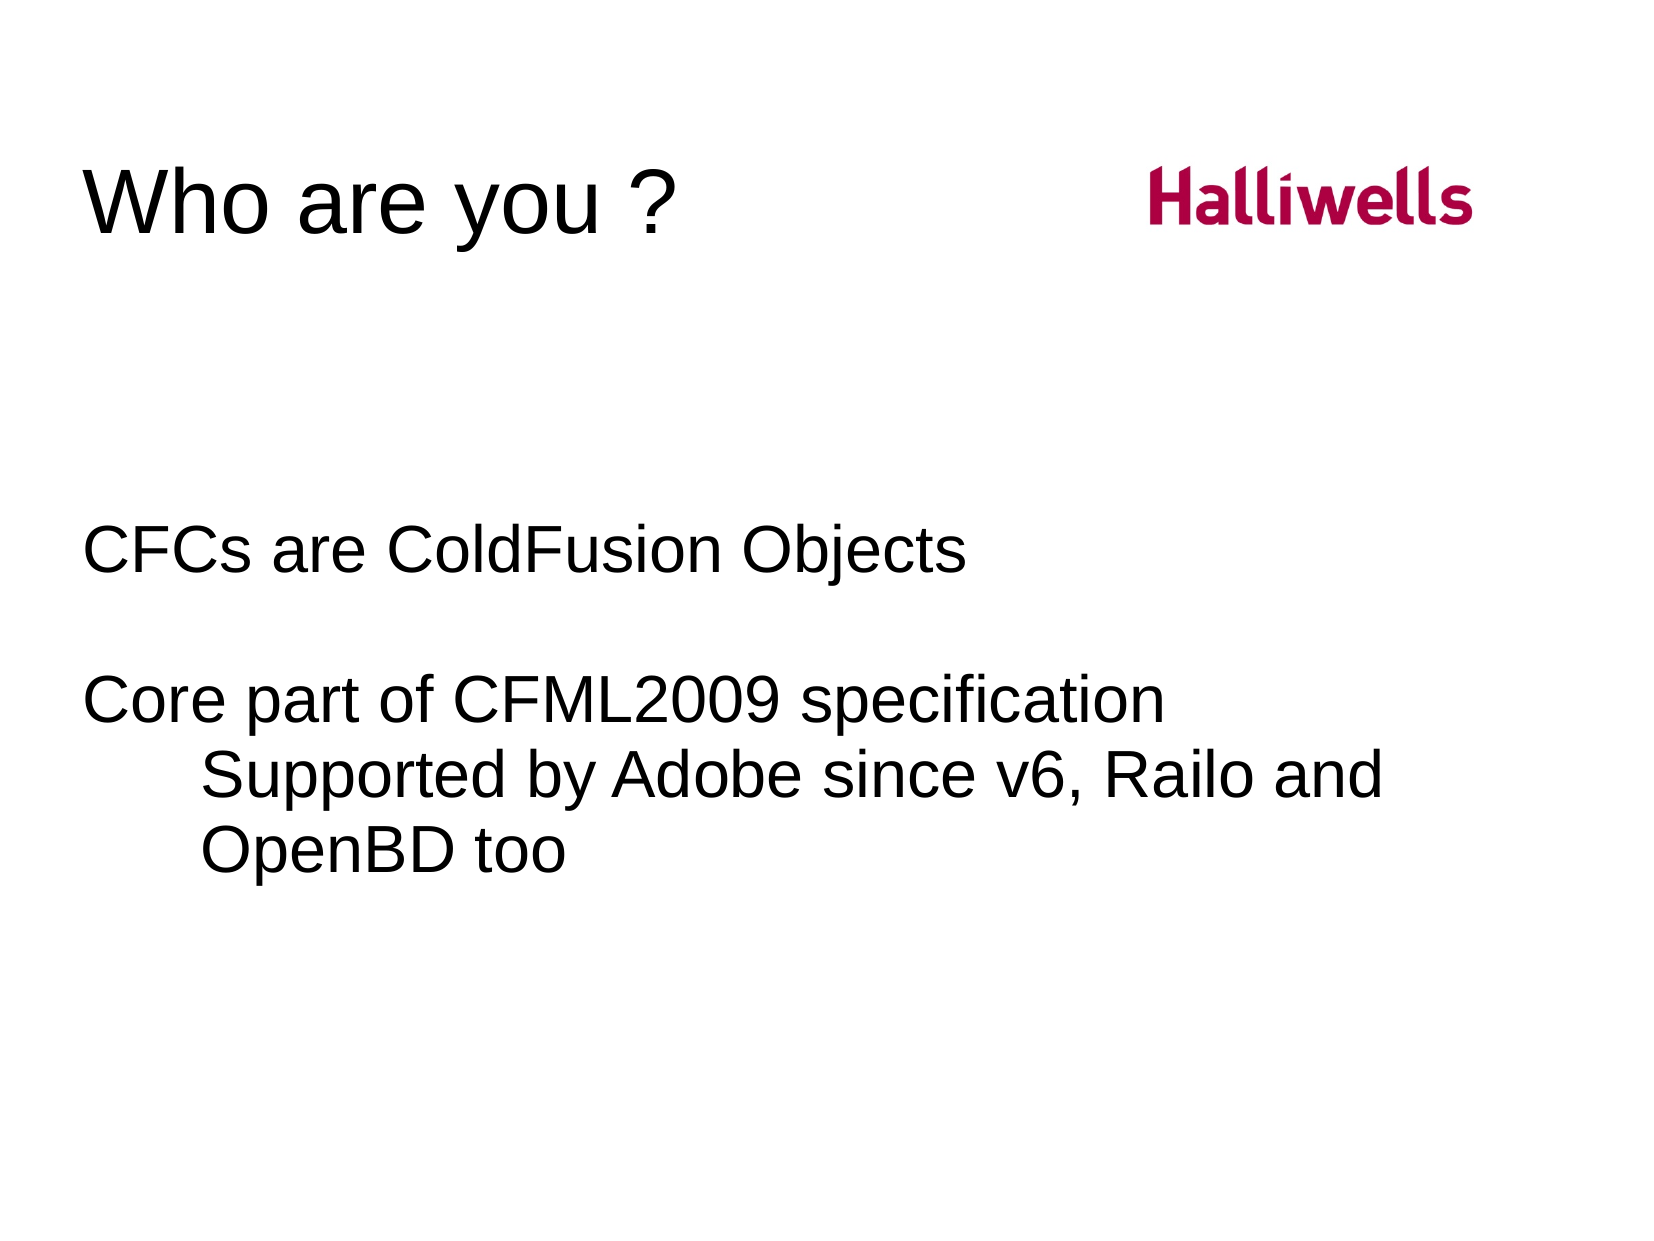

# Who are you ?
CFCs are ColdFusion Objects
Core part of CFML2009 specification
	Supported by Adobe since v6, Railo and
	OpenBD too